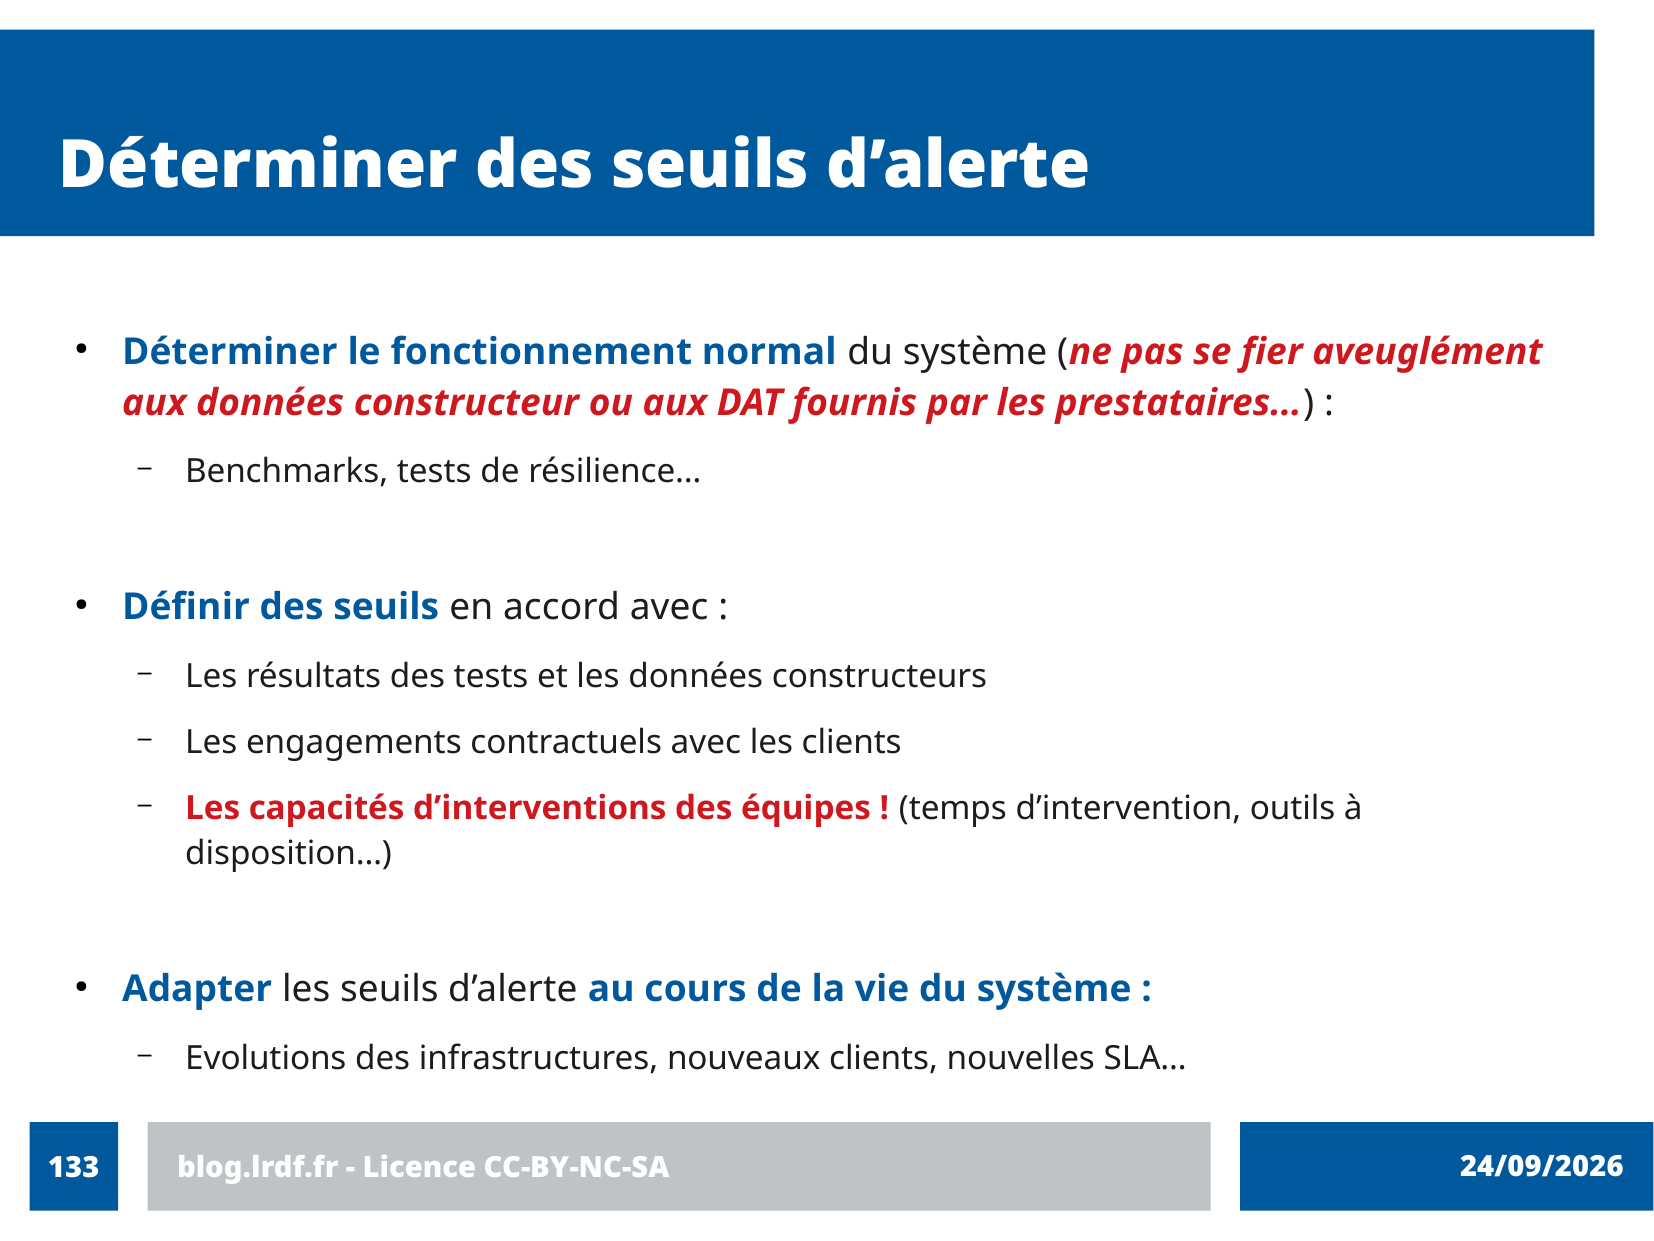

# Déterminer des seuils d’alerte
Déterminer le fonctionnement normal du système (ne pas se fier aveuglément aux données constructeur ou aux DAT fournis par les prestataires...) :
Benchmarks, tests de résilience…
Définir des seuils en accord avec :
Les résultats des tests et les données constructeurs
Les engagements contractuels avec les clients
Les capacités d’interventions des équipes ! (temps d’intervention, outils à disposition…)
Adapter les seuils d’alerte au cours de la vie du système :
Evolutions des infrastructures, nouveaux clients, nouvelles SLA…
133
blog.lrdf.fr - Licence CC-BY-NC-SA